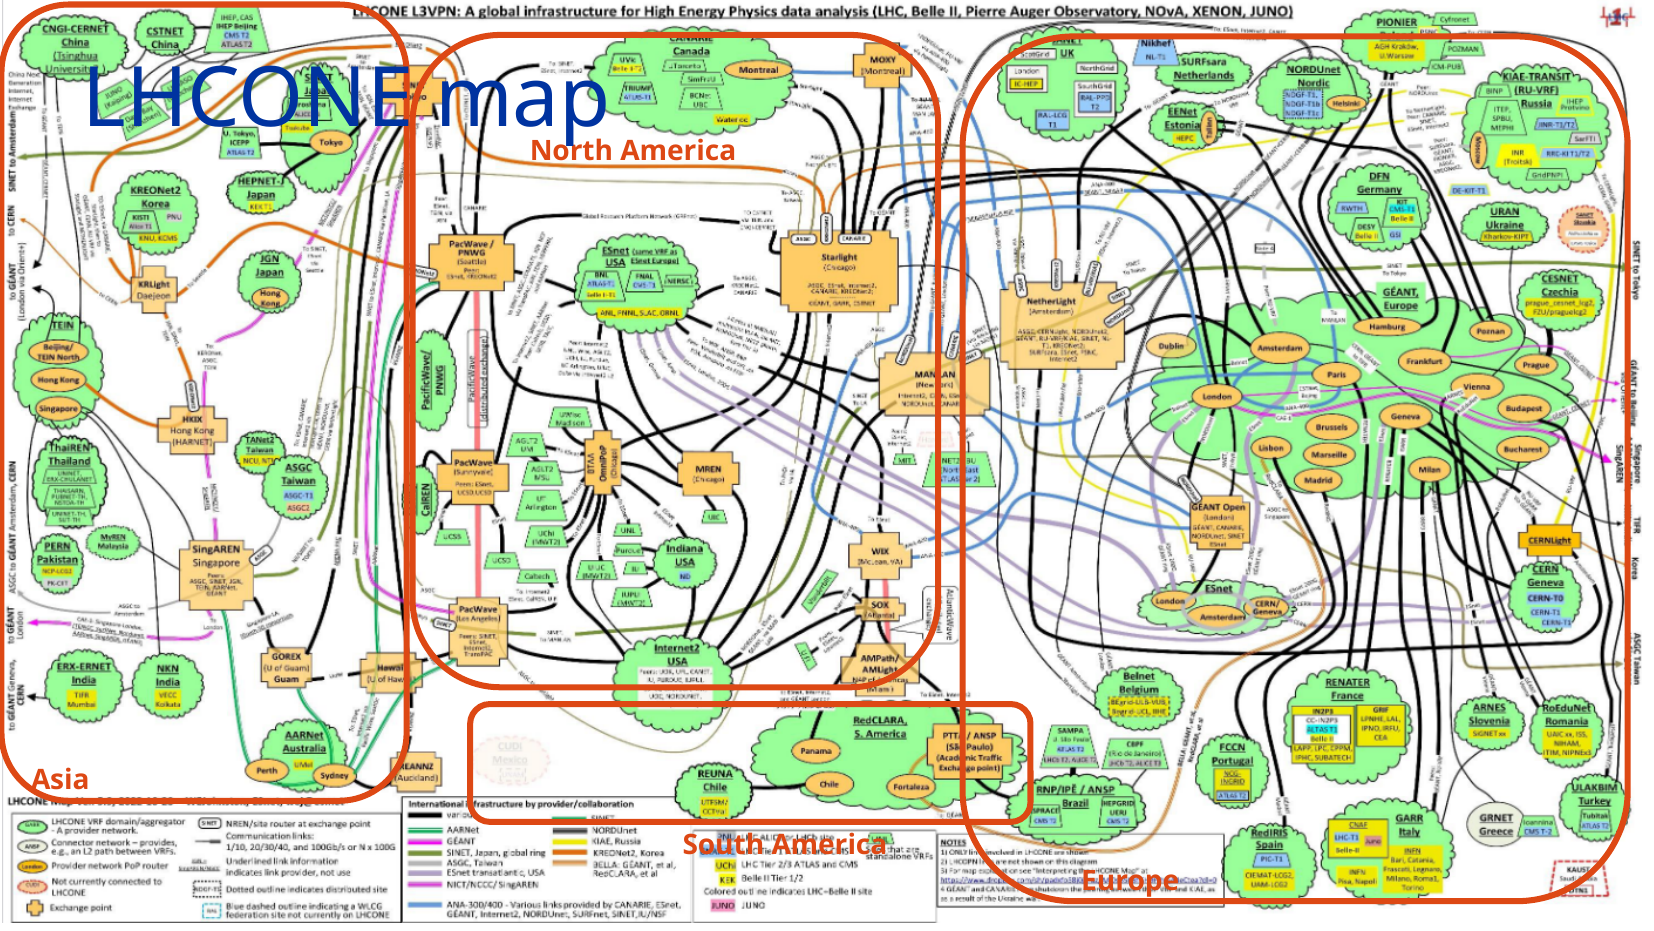

# LHCONE map
North America
Asia
South America
Europe